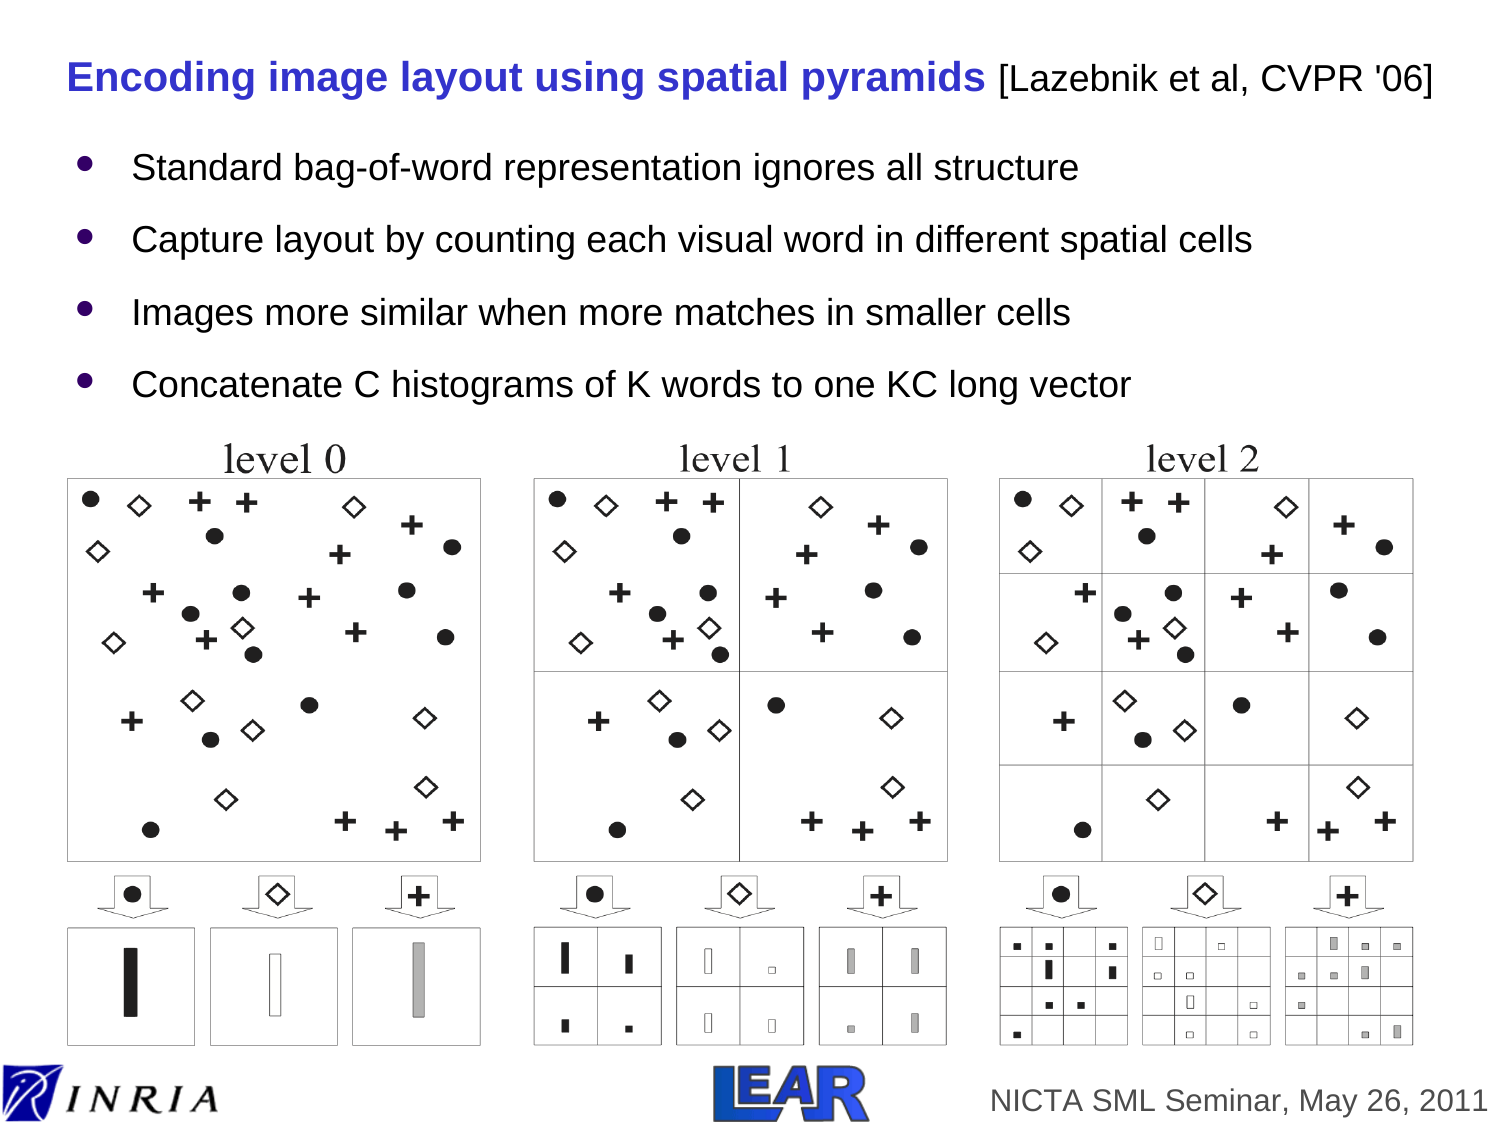

# Encoding image layout using spatial pyramids [Lazebnik et al, CVPR '06]
Standard bag-of-word representation ignores all structure
Capture layout by counting each visual word in different spatial cells
Images more similar when more matches in smaller cells
Concatenate C histograms of K words to one KC long vector